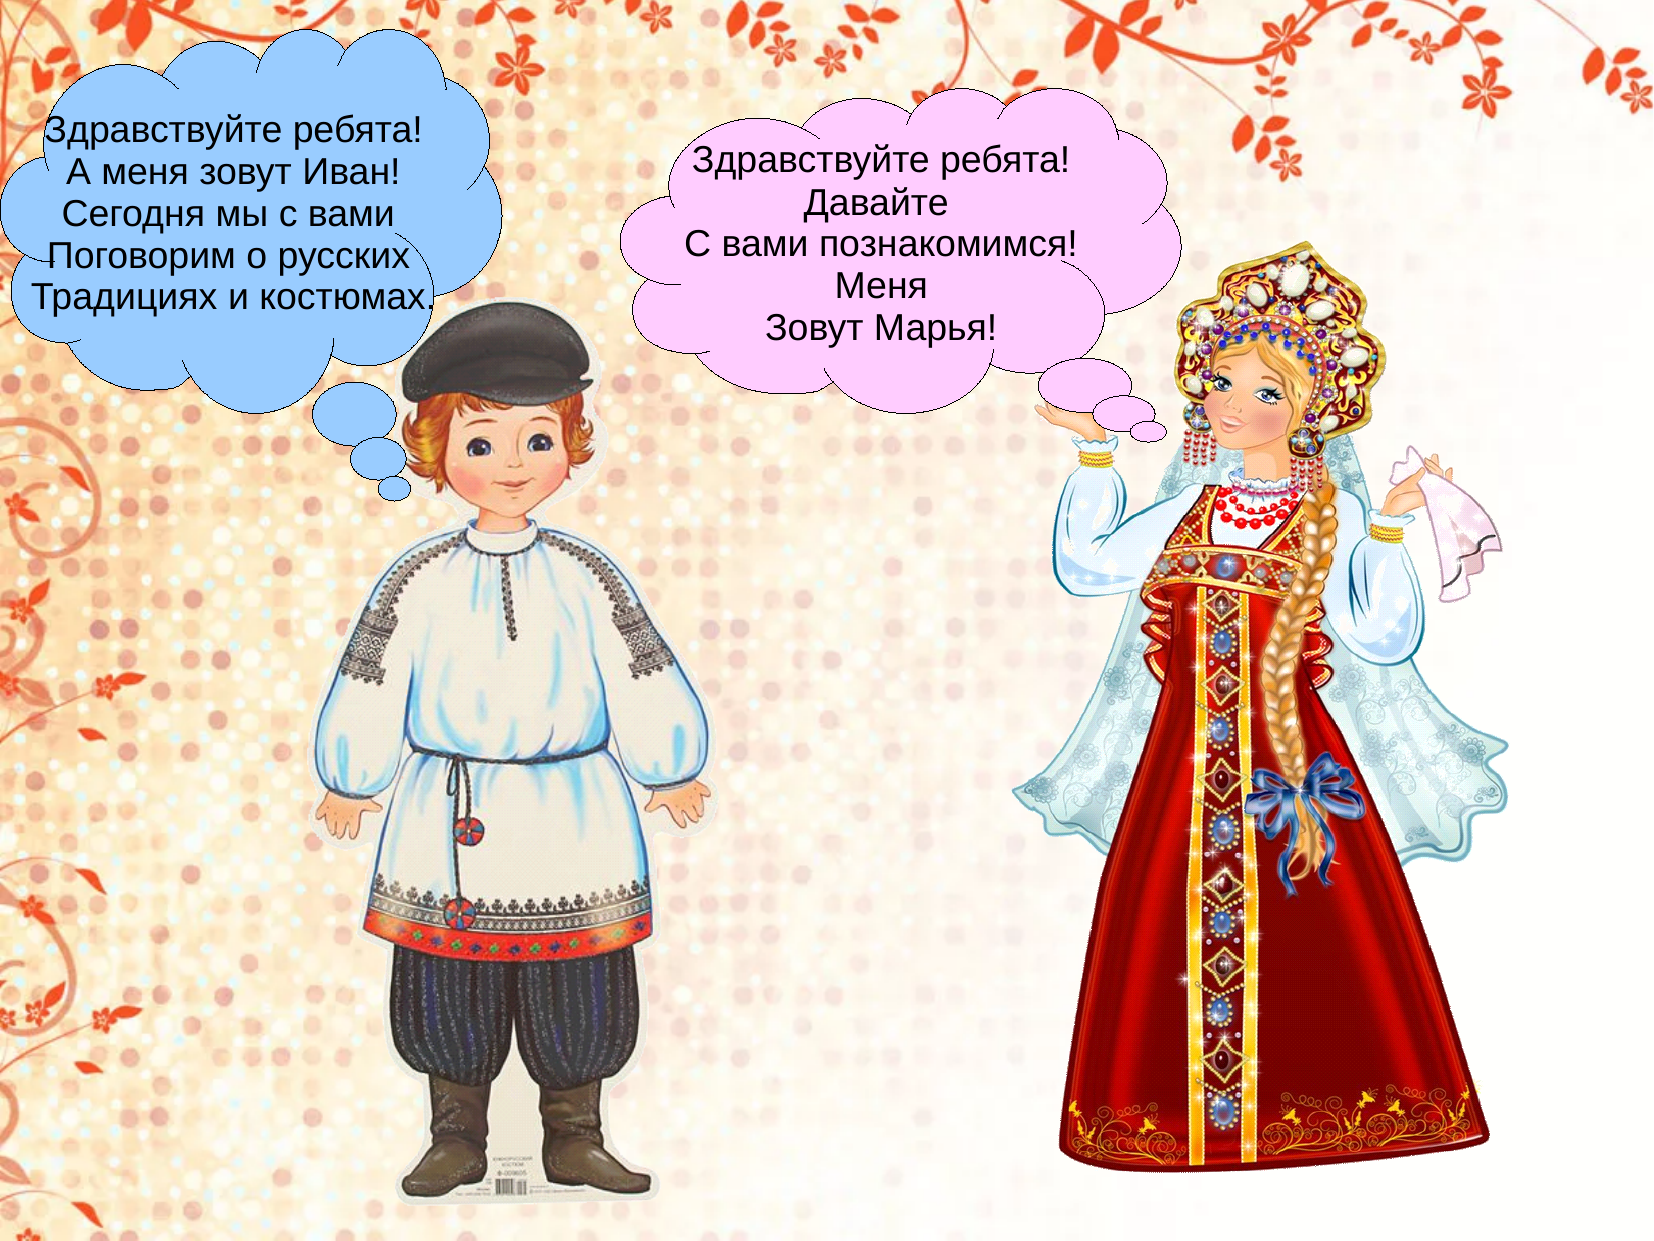

Здравствуйте ребята!
А меня зовут Иван!
Сегодня мы с вами
Поговорим о русских
Традициях и костюмах.
Здравствуйте ребята!
Давайте
С вами познакомимся!
Меня
Зовут Марья!